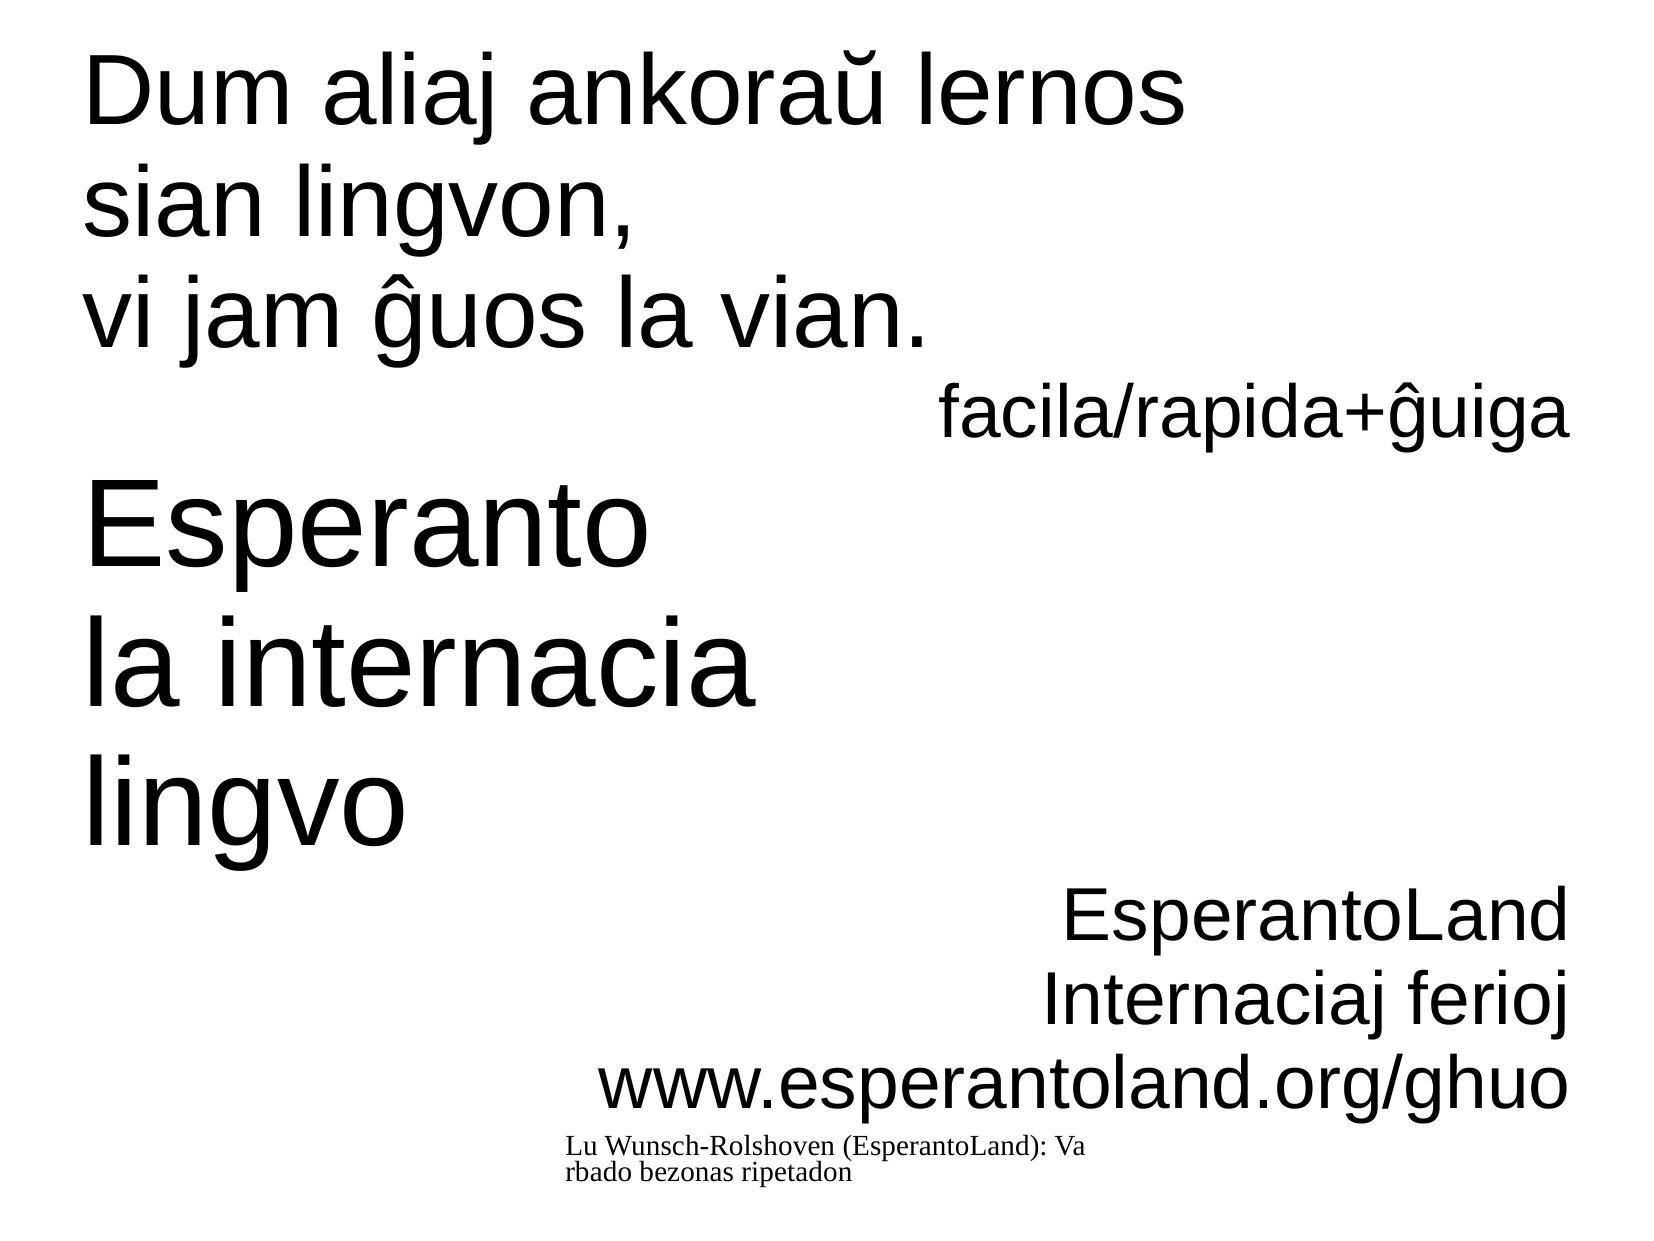

# Dum aliaj ankoraŭ lernos sian lingvon,
vi jam ĝuos la vian.
facila/rapida+ĝuiga
Esperanto
la internacia
lingvo
EsperantoLand
Internaciaj ferioj
www.esperantoland.org/ghuo
Lu Wunsch-Rolshoven (EsperantoLand): Varbado bezonas ripetadon